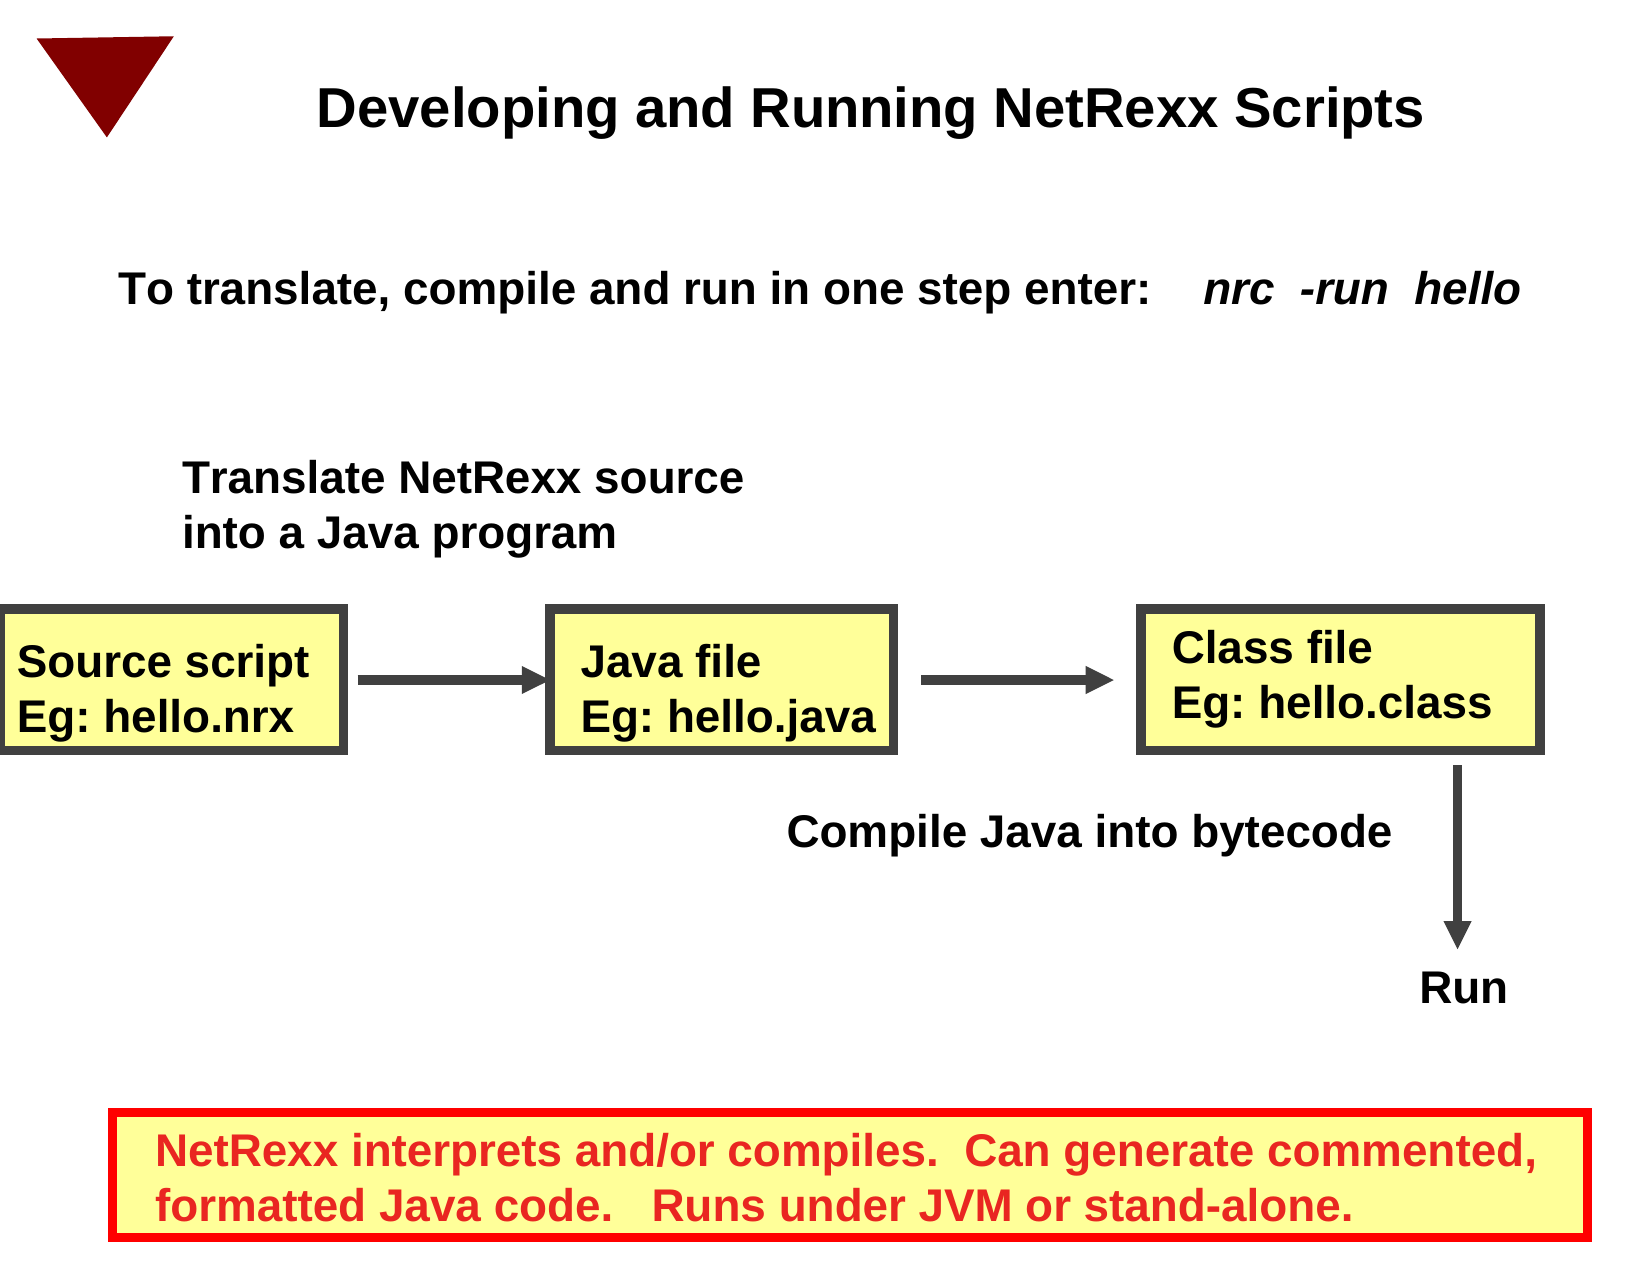

Developing and Running NetRexx Scripts
To translate, compile and run in one step enter: nrc -run hello
Translate NetRexx source
into a Java program
Class file
Eg: hello.class
Source script
Eg: hello.nrx
Java file
Eg: hello.java
Compile Java into bytecode
Run
NetRexx interprets and/or compiles. Can generate commented,
formatted Java code. Runs under JVM or stand-alone.